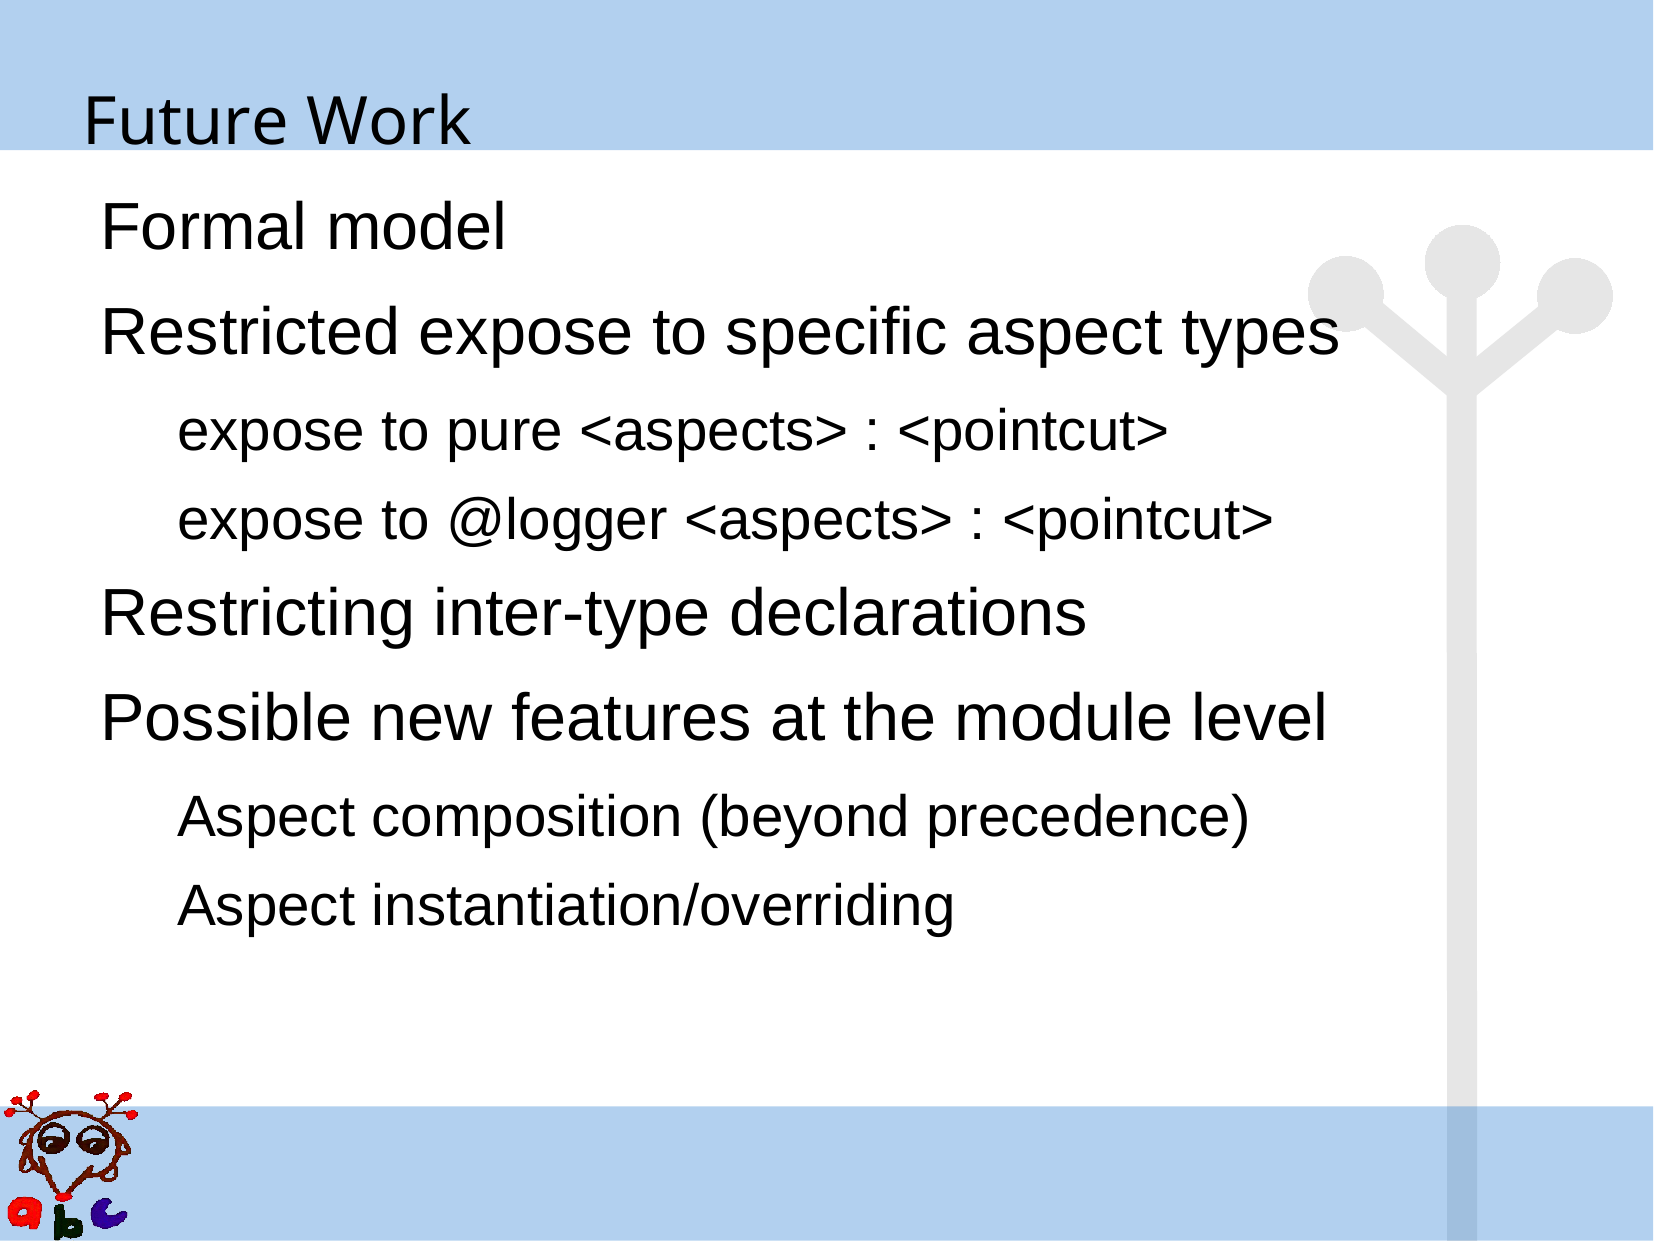

# Future Work
Formal model
Restricted expose to specific aspect types
expose to pure <aspects> : <pointcut>
expose to @logger <aspects> : <pointcut>
Restricting inter-type declarations
Possible new features at the module level
Aspect composition (beyond precedence)
Aspect instantiation/overriding